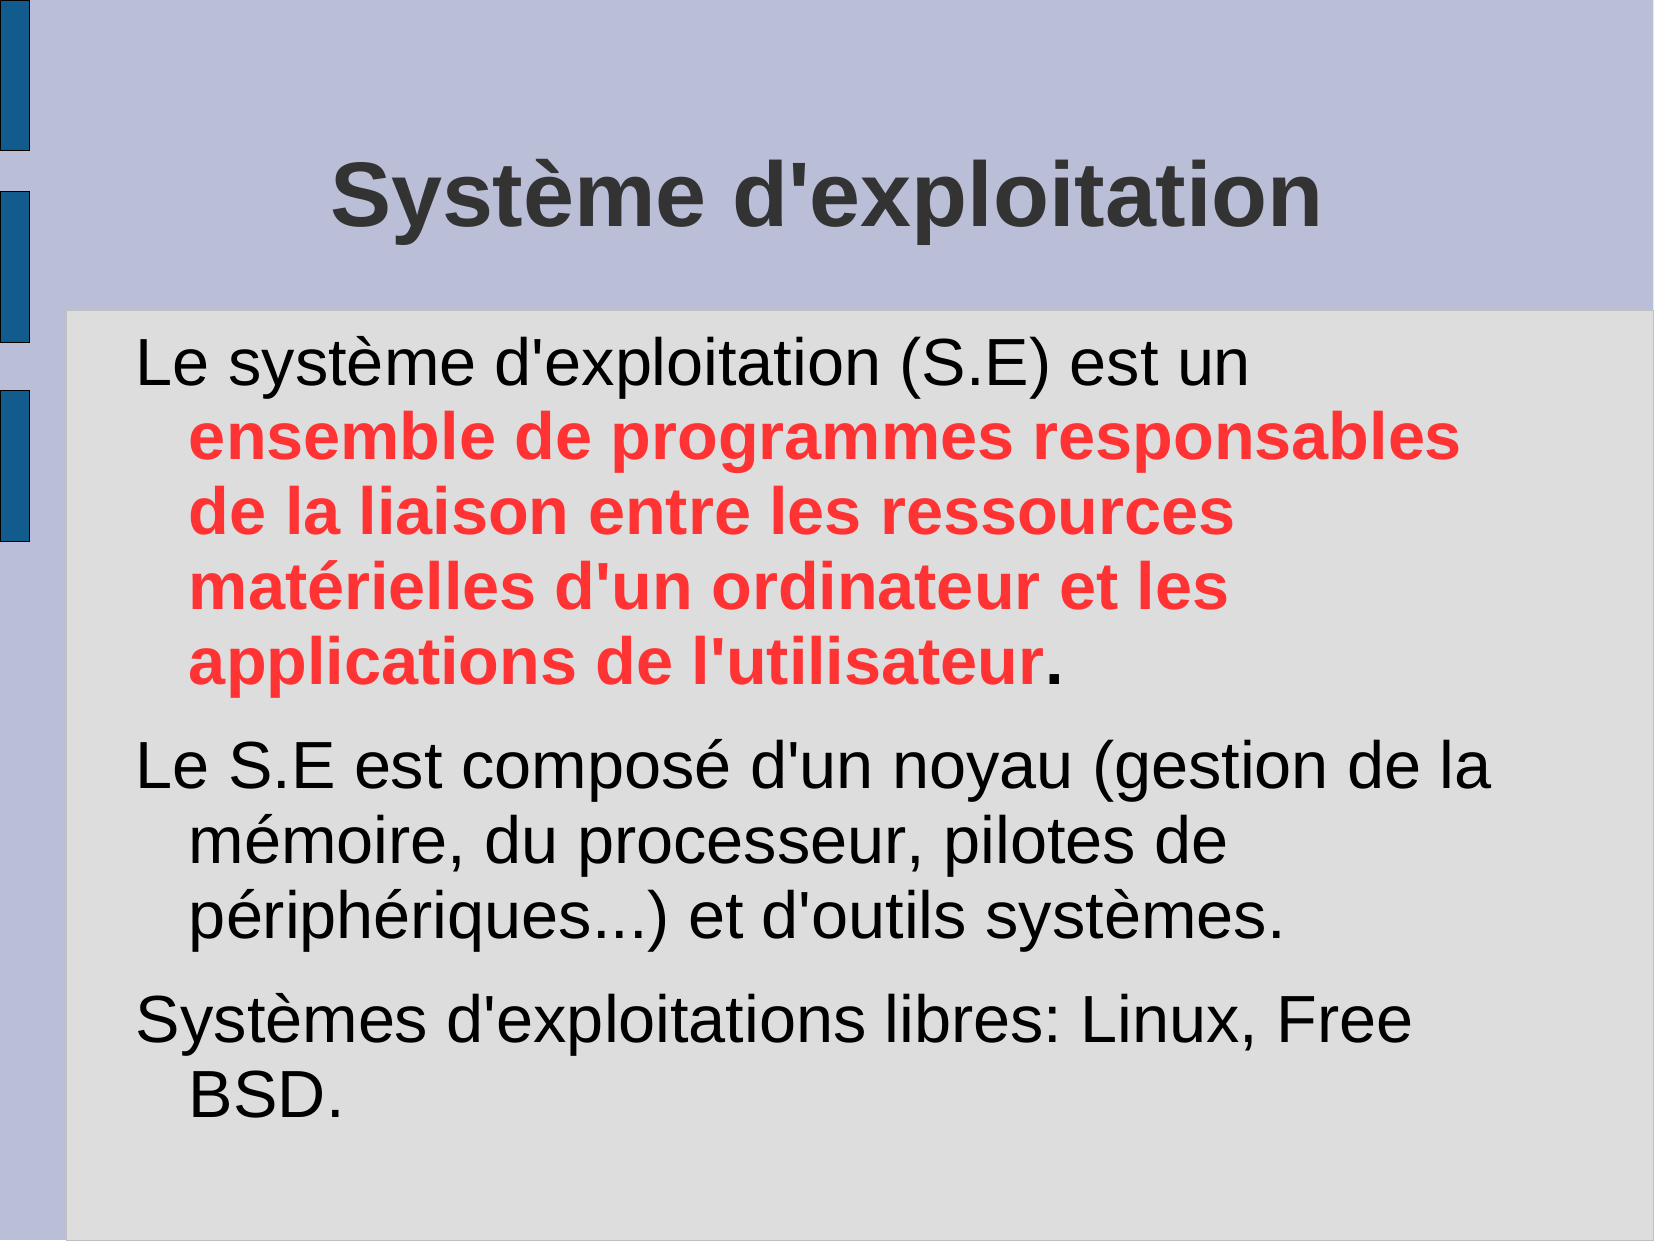

# Système d'exploitation
Le système d'exploitation (S.E) est un ensemble de programmes responsables de la liaison entre les ressources matérielles d'un ordinateur et les applications de l'utilisateur.
Le S.E est composé d'un noyau (gestion de la mémoire, du processeur, pilotes de périphériques...) et d'outils systèmes.
Systèmes d'exploitations libres: Linux, Free BSD.